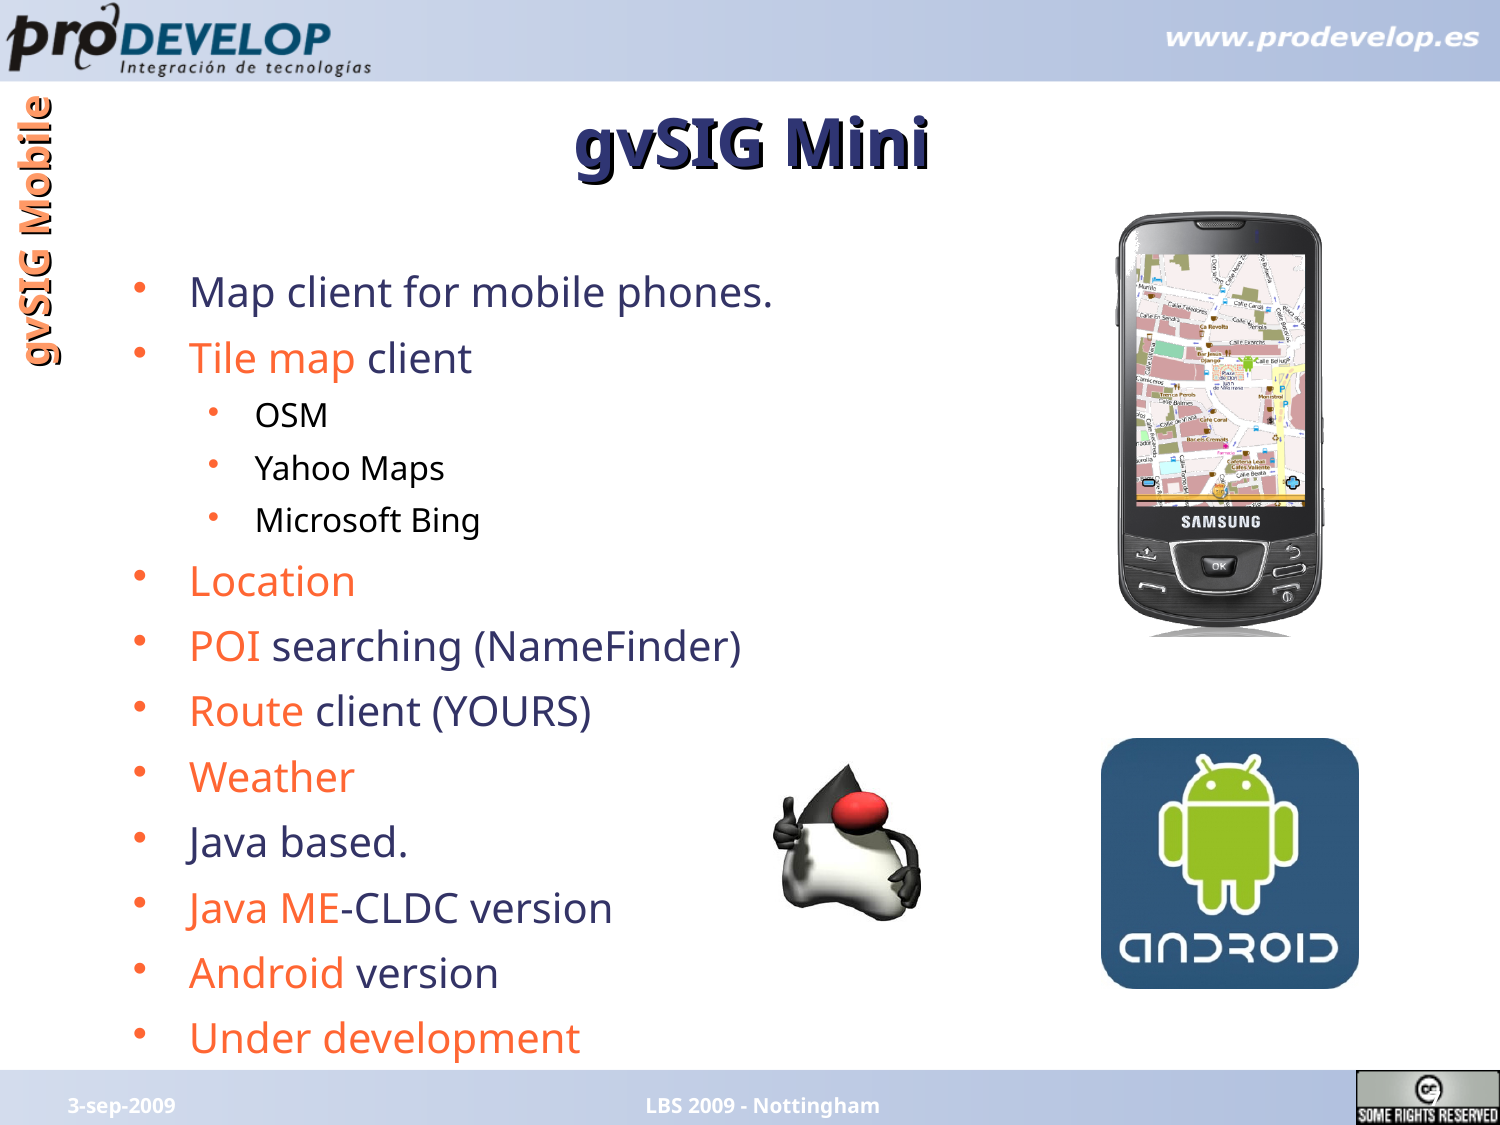

gvSIG Mini
gvSIG Mobile
# Map client for mobile phones.
Tile map client
OSM
Yahoo Maps
Microsoft Bing
Location
POI searching (NameFinder)
Route client (YOURS)
Weather
Java based.
Java ME-CLDC version
Android version
Under development
3-sep-2009
LBS 2009 - Nottingham